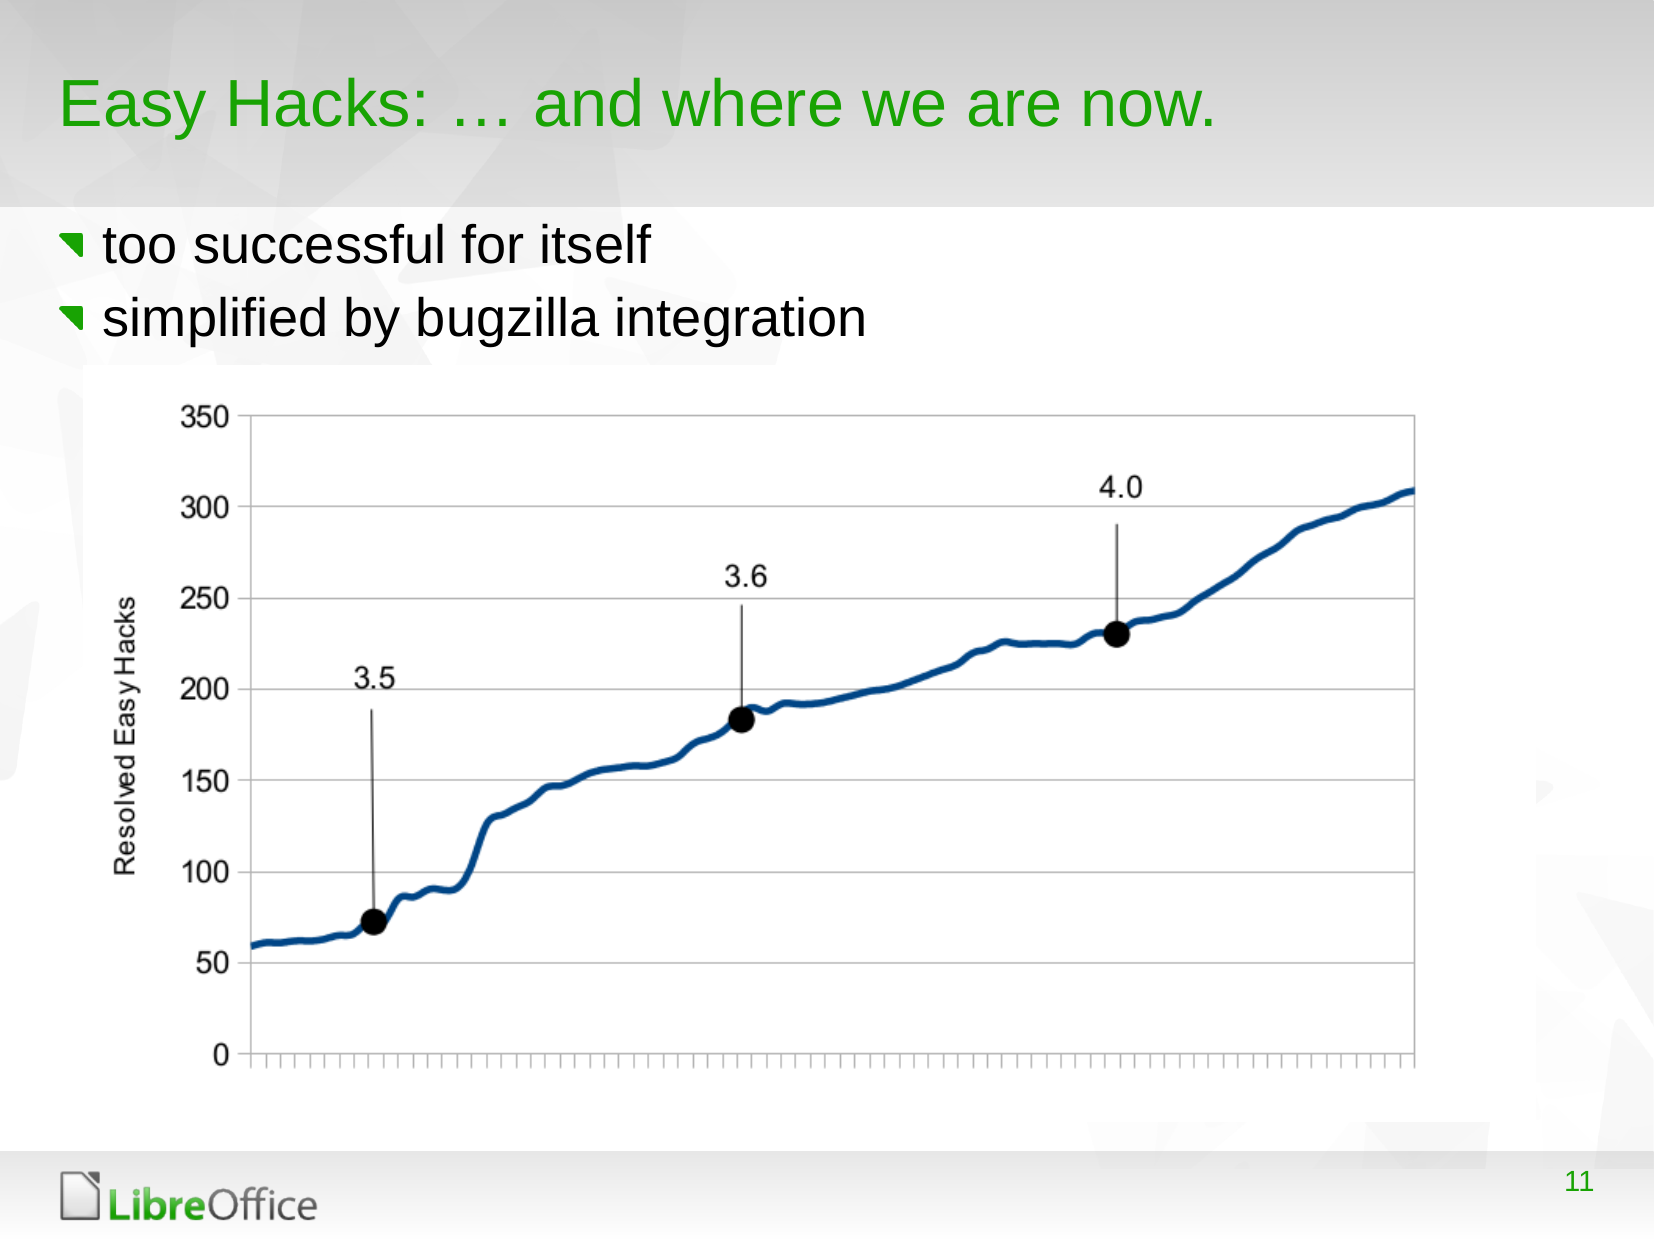

# Easy Hacks: … and where we are now.
too successful for itself
simplified by bugzilla integration
11